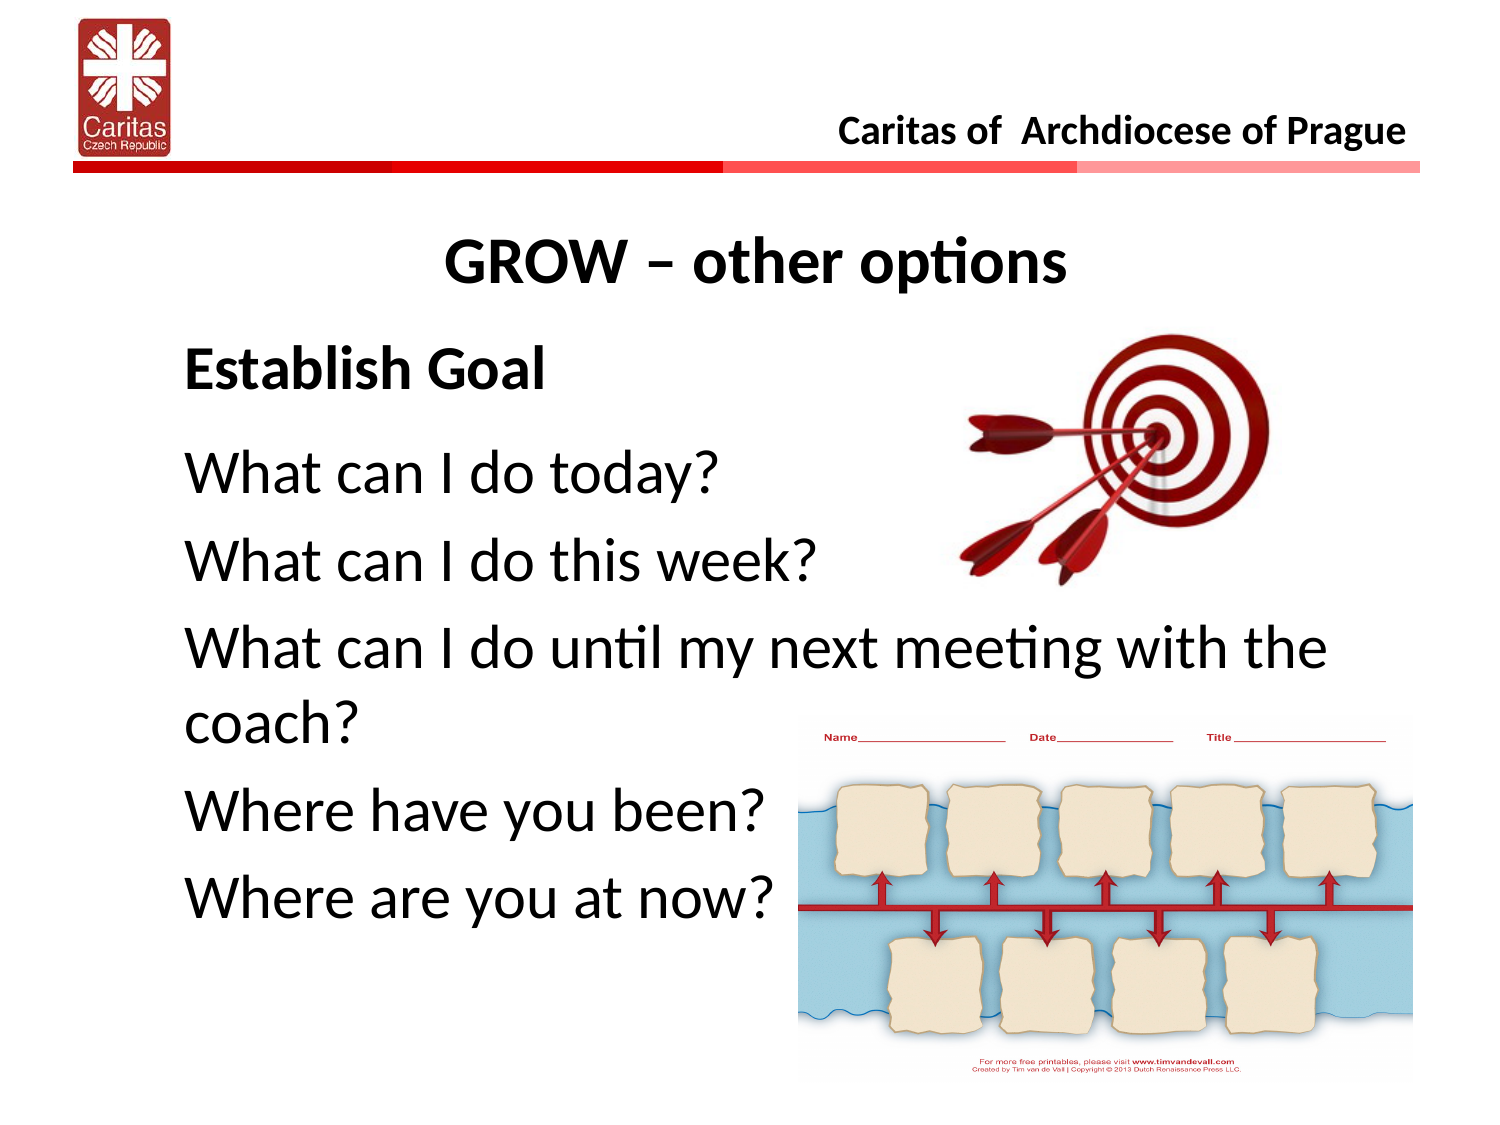

Caritas of Archdiocese of Prague
# GROW – other options
Establish Goal
What can I do today?
What can I do this week?
What can I do until my next meeting with the coach?
Where have you been?
Where are you at now?